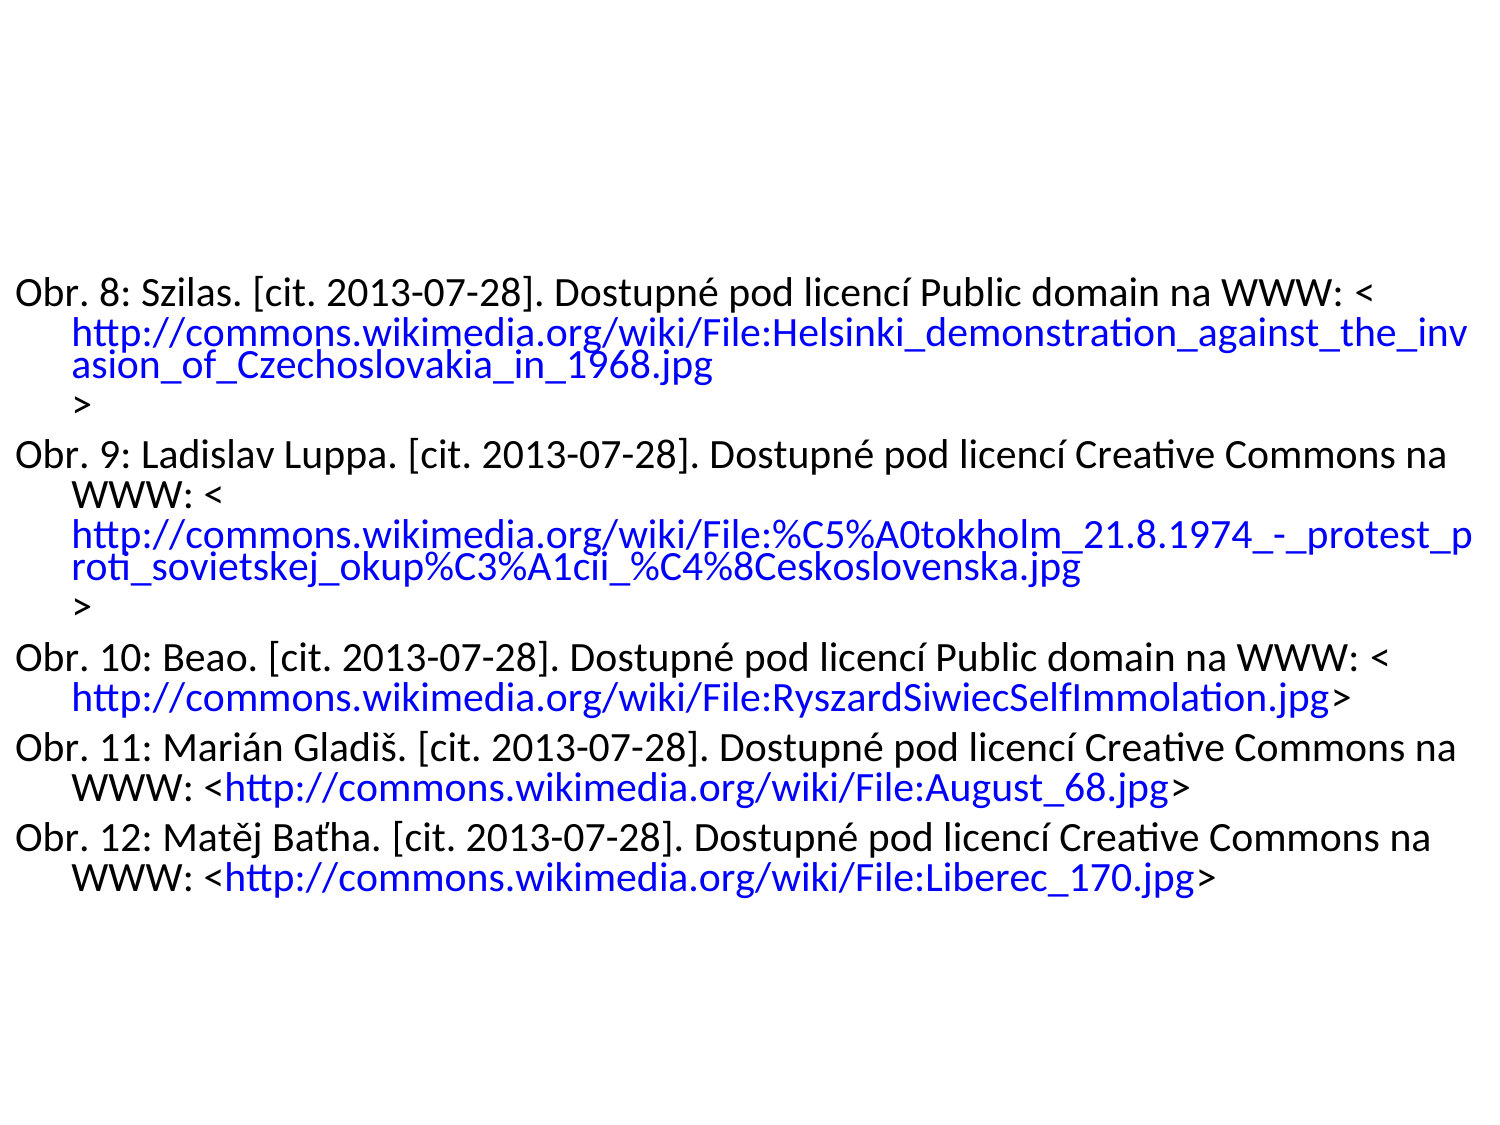

#
Obr. 8: Szilas. [cit. 2013-07-28]. Dostupné pod licencí Public domain na WWW: <http://commons.wikimedia.org/wiki/File:Helsinki_demonstration_against_the_invasion_of_Czechoslovakia_in_1968.jpg>
Obr. 9: Ladislav Luppa. [cit. 2013-07-28]. Dostupné pod licencí Creative Commons na WWW: <http://commons.wikimedia.org/wiki/File:%C5%A0tokholm_21.8.1974_-_protest_proti_sovietskej_okup%C3%A1cii_%C4%8Ceskoslovenska.jpg>
Obr. 10: Beao. [cit. 2013-07-28]. Dostupné pod licencí Public domain na WWW: <http://commons.wikimedia.org/wiki/File:RyszardSiwiecSelfImmolation.jpg>
Obr. 11: Marián Gladiš. [cit. 2013-07-28]. Dostupné pod licencí Creative Commons na WWW: <http://commons.wikimedia.org/wiki/File:August_68.jpg>
Obr. 12: Matěj Baťha. [cit. 2013-07-28]. Dostupné pod licencí Creative Commons na WWW: <http://commons.wikimedia.org/wiki/File:Liberec_170.jpg>